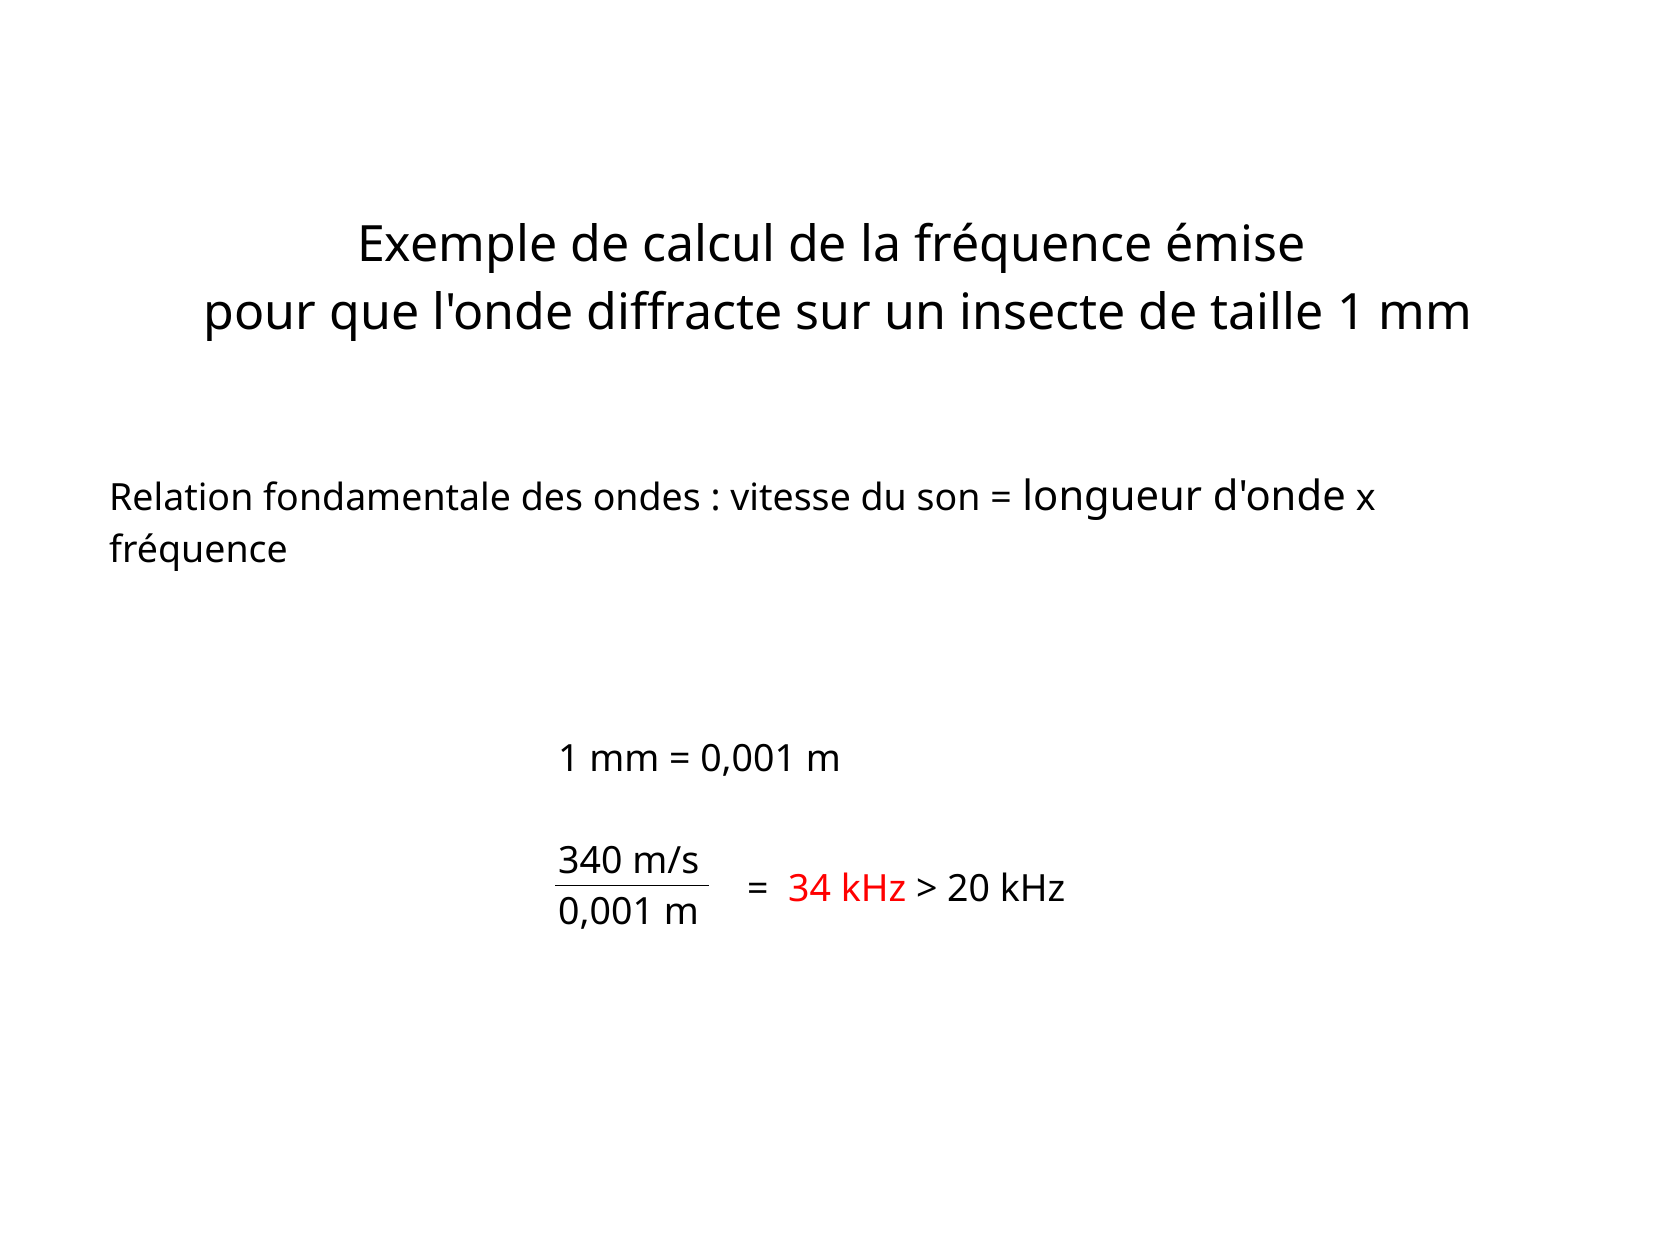

Exemple de calcul de la fréquence émise
pour que l'onde diffracte sur un insecte de taille 1 mm
Relation fondamentale des ondes : vitesse du son = longueur d'onde x fréquence
1 mm = 0,001 m
340 m/s
0,001 m
= 34 kHz > 20 kHz